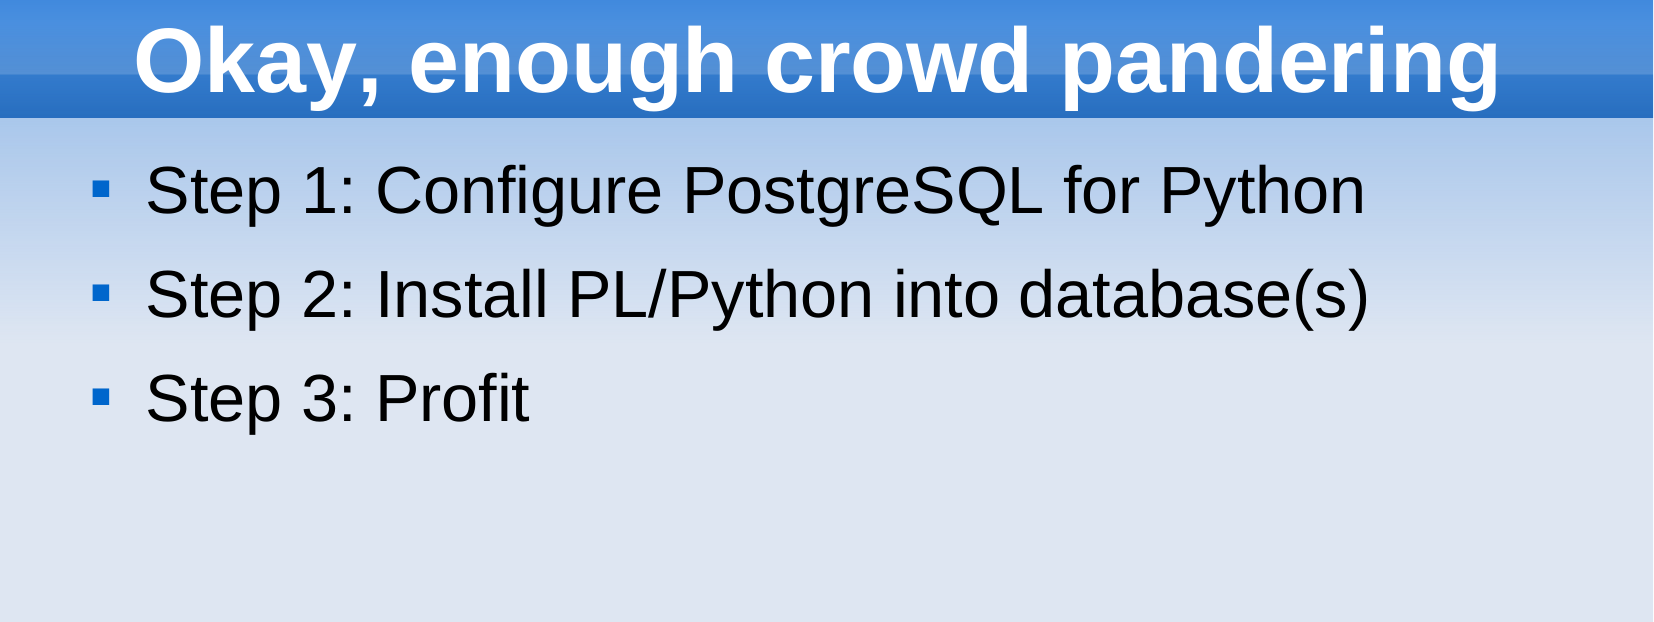

# Okay, enough crowd pandering
Step 1: Configure PostgreSQL for Python
Step 2: Install PL/Python into database(s)
Step 3: Profit